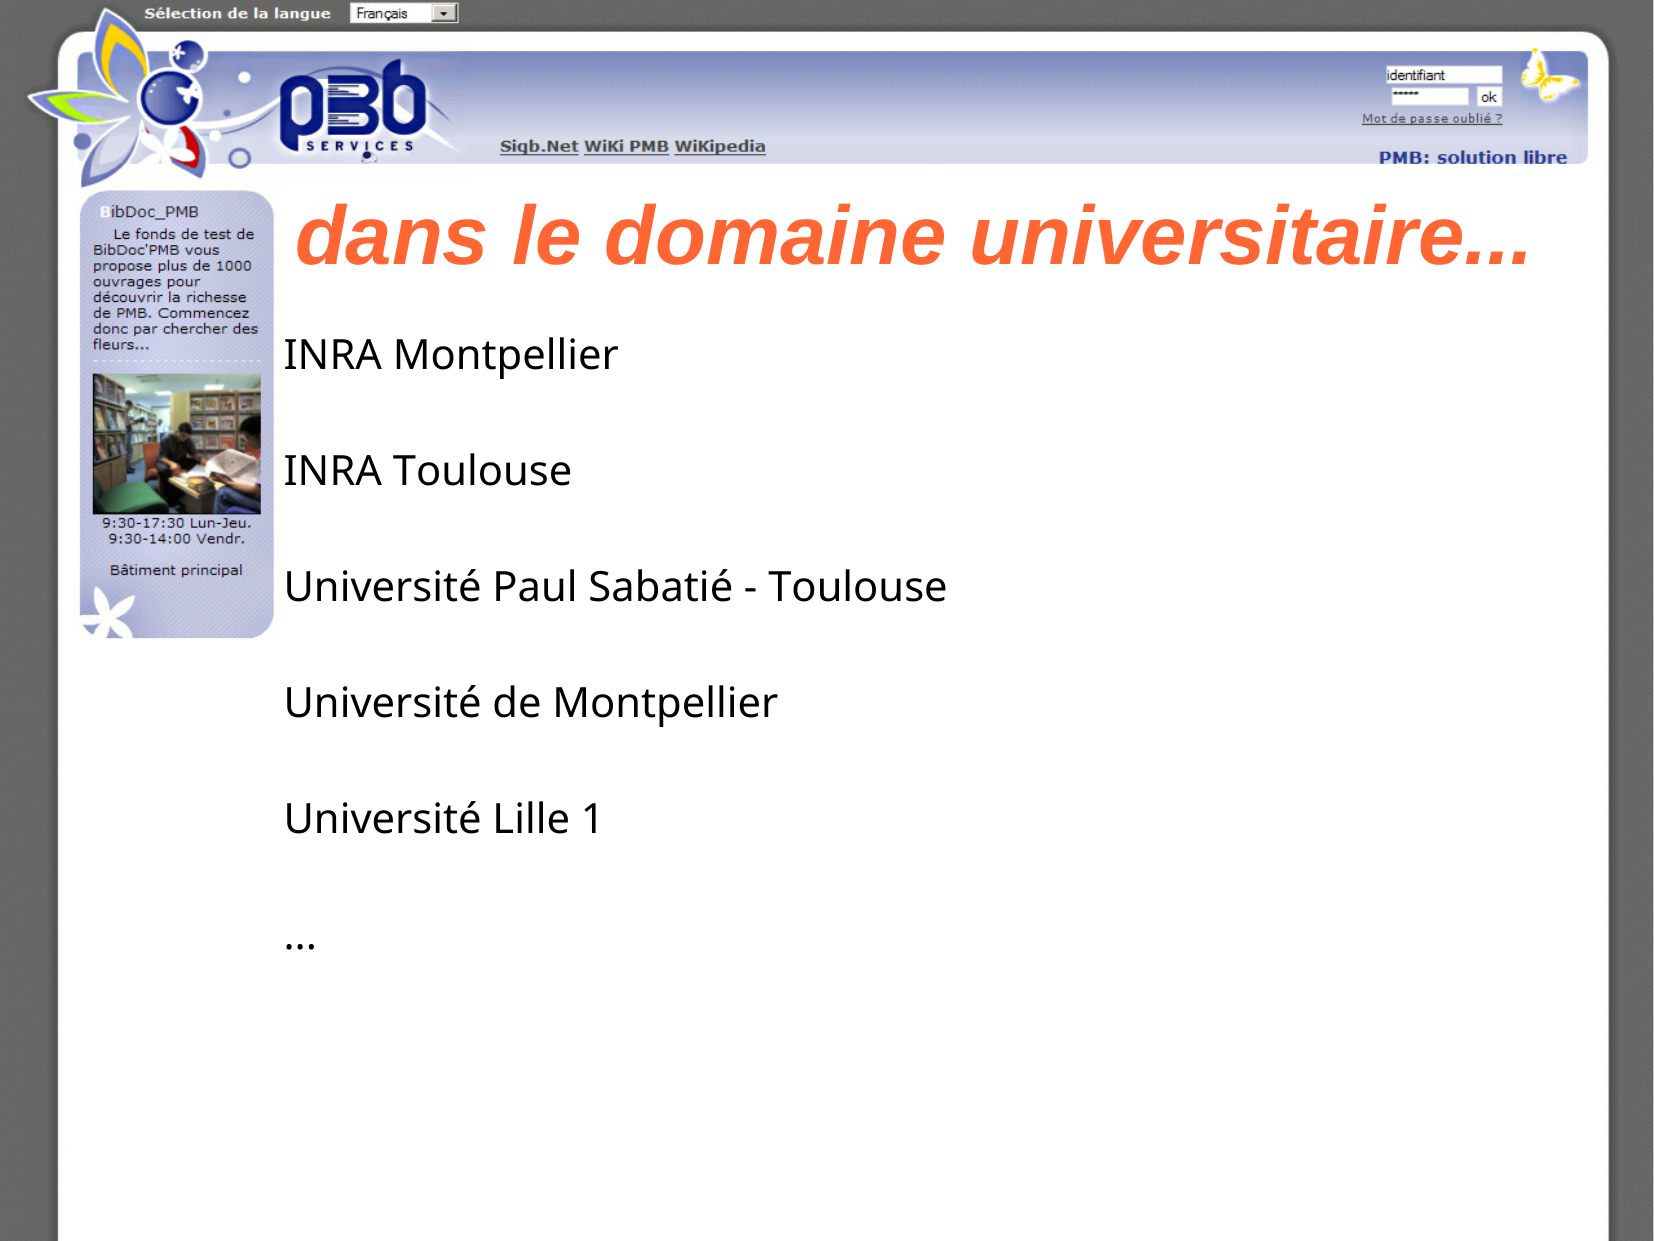

# dans le domaine universitaire...
INRA Montpellier
INRA Toulouse
Université Paul Sabatié - Toulouse
Université de Montpellier
Université Lille 1
...